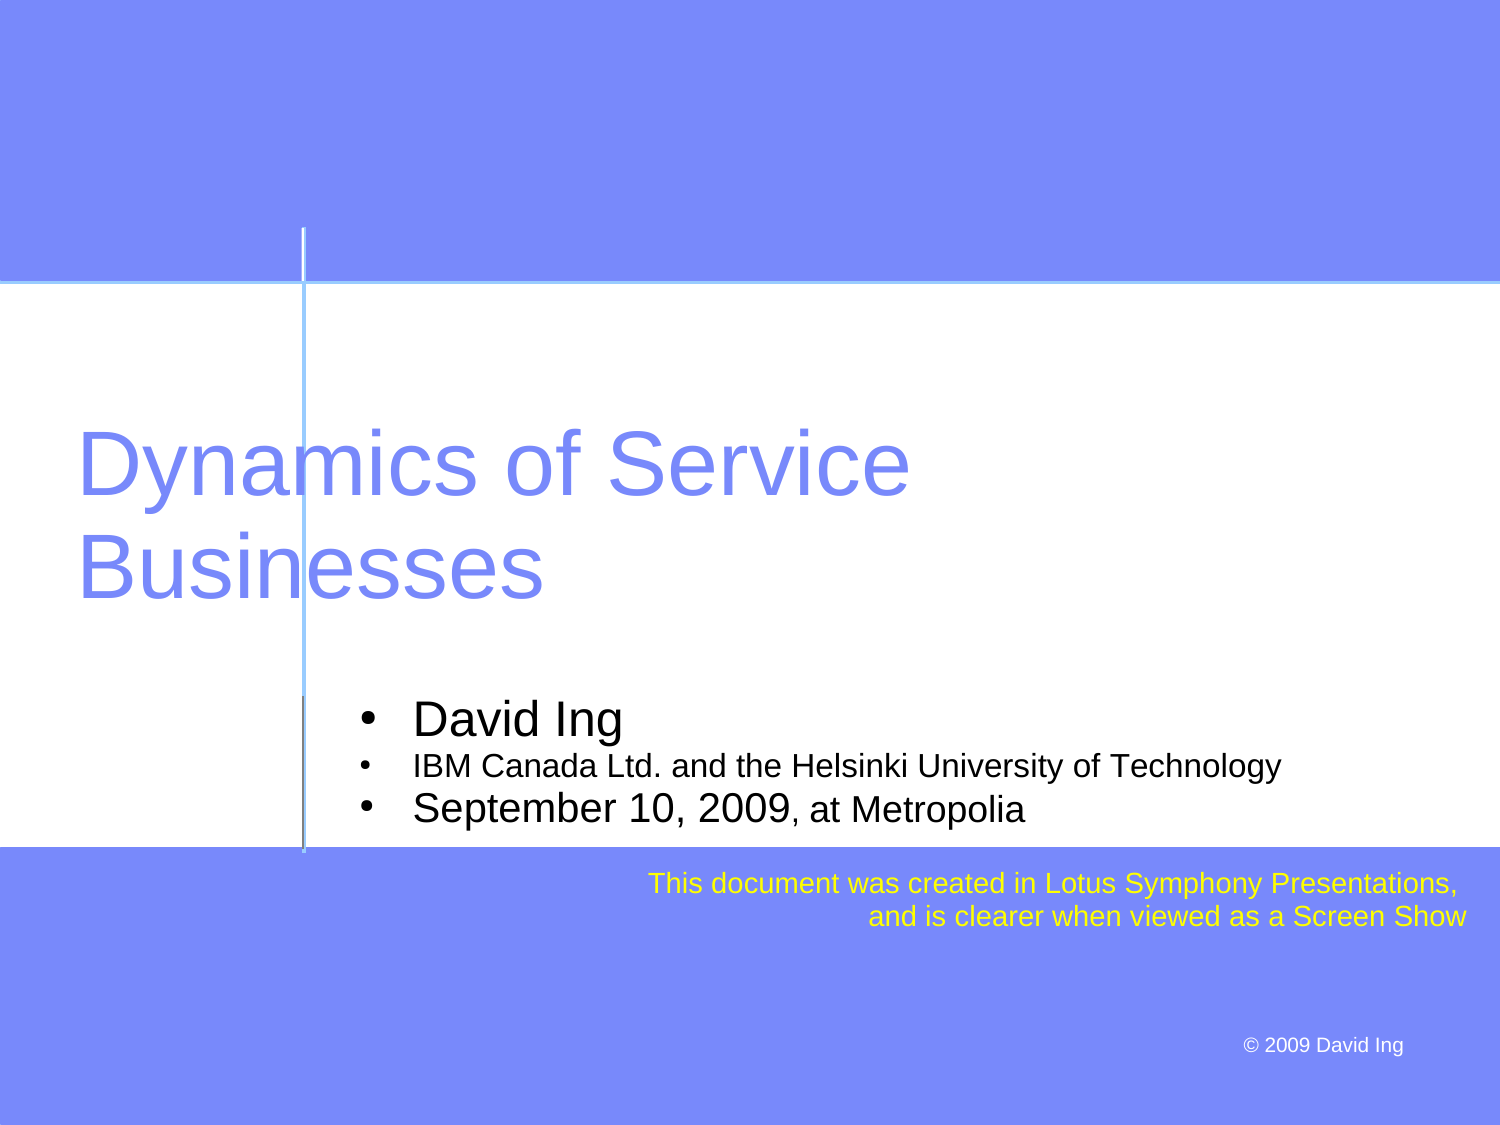

# Dynamics of Service Businesses
David Ing
IBM Canada Ltd. and the Helsinki University of Technology
September 10, 2009, at Metropolia
This document was created in Lotus Symphony Presentations,
and is clearer when viewed as a Screen Show